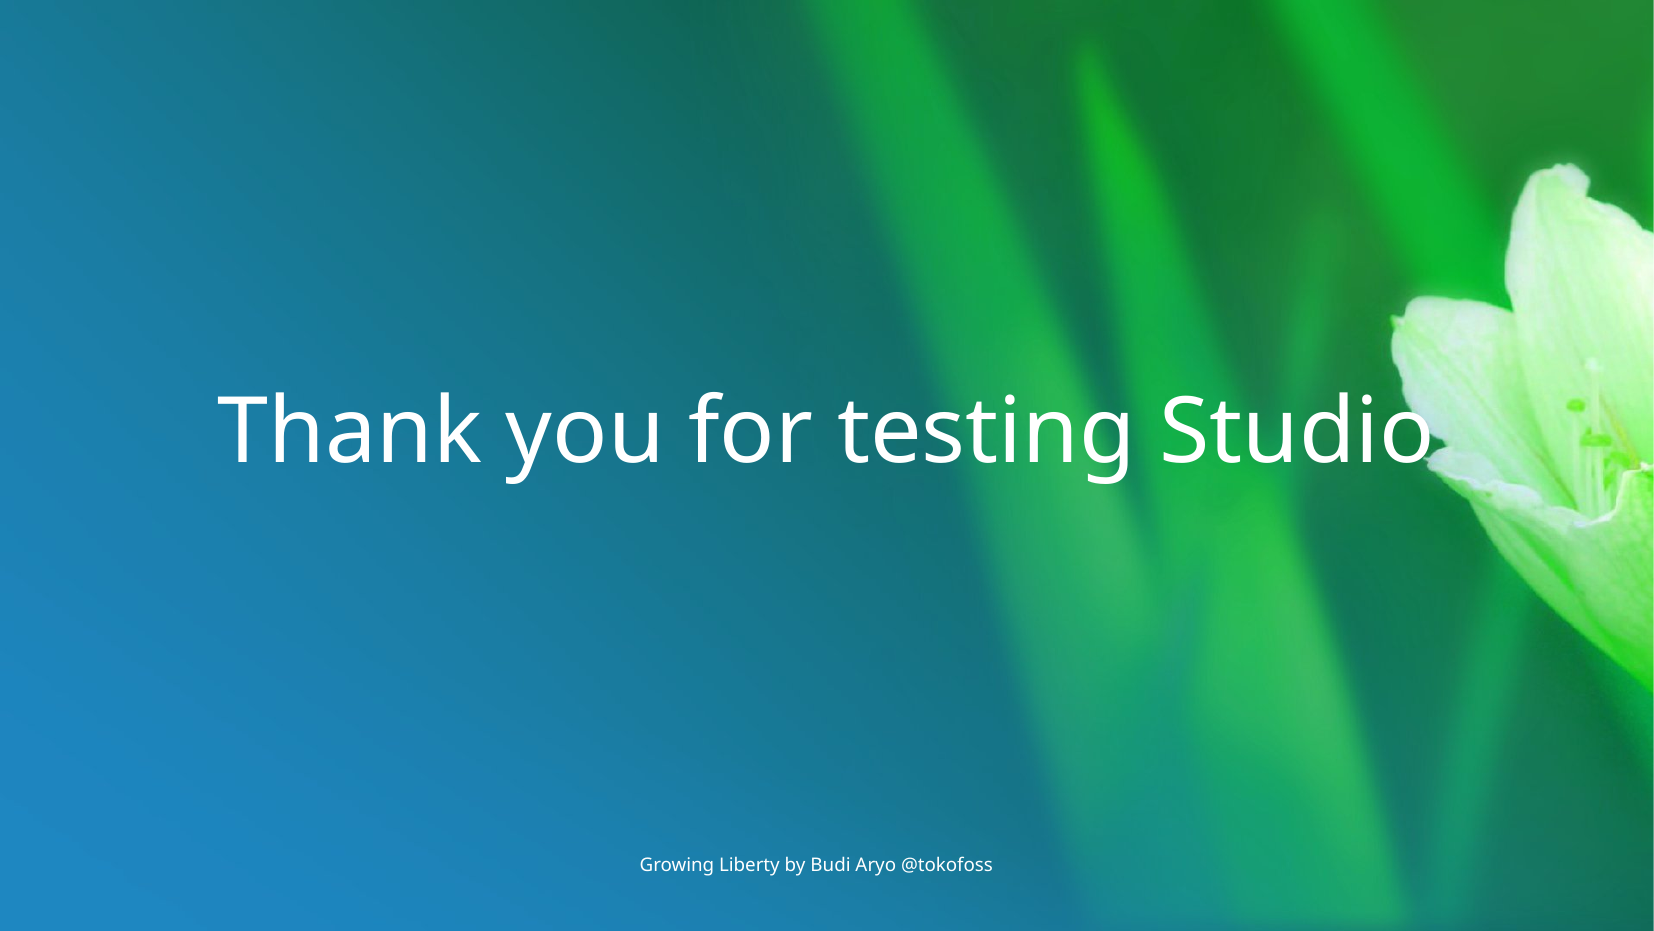

Thank you for testing Studio
Growing Liberty by Budi Aryo @tokofoss